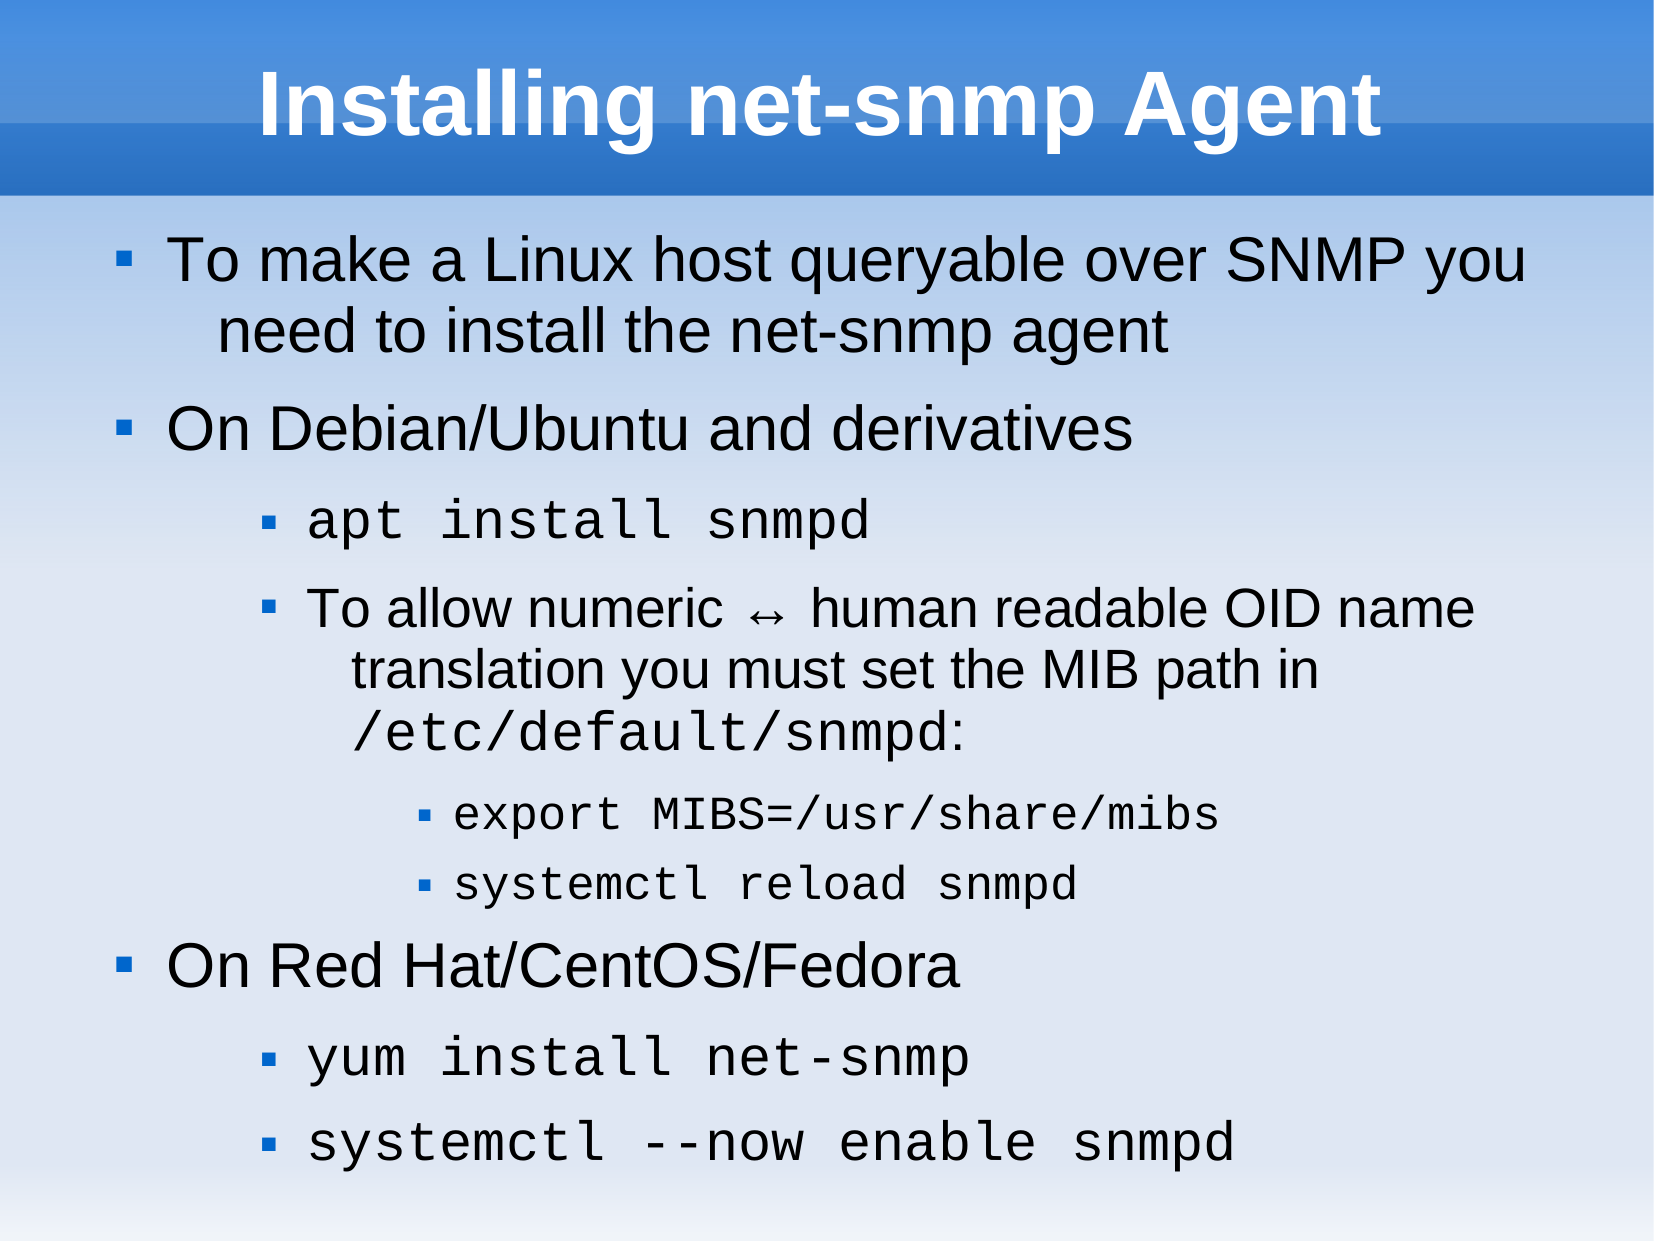

# Installing net-snmp Agent
To make a Linux host queryable over SNMP you need to install the net-snmp agent
On Debian/Ubuntu and derivatives
apt install snmpd
To allow numeric ↔ human readable OID name translation you must set the MIB path in /etc/default/snmpd:
export MIBS=/usr/share/mibs
systemctl reload snmpd
On Red Hat/CentOS/Fedora
yum install net-snmp
systemctl --now enable snmpd